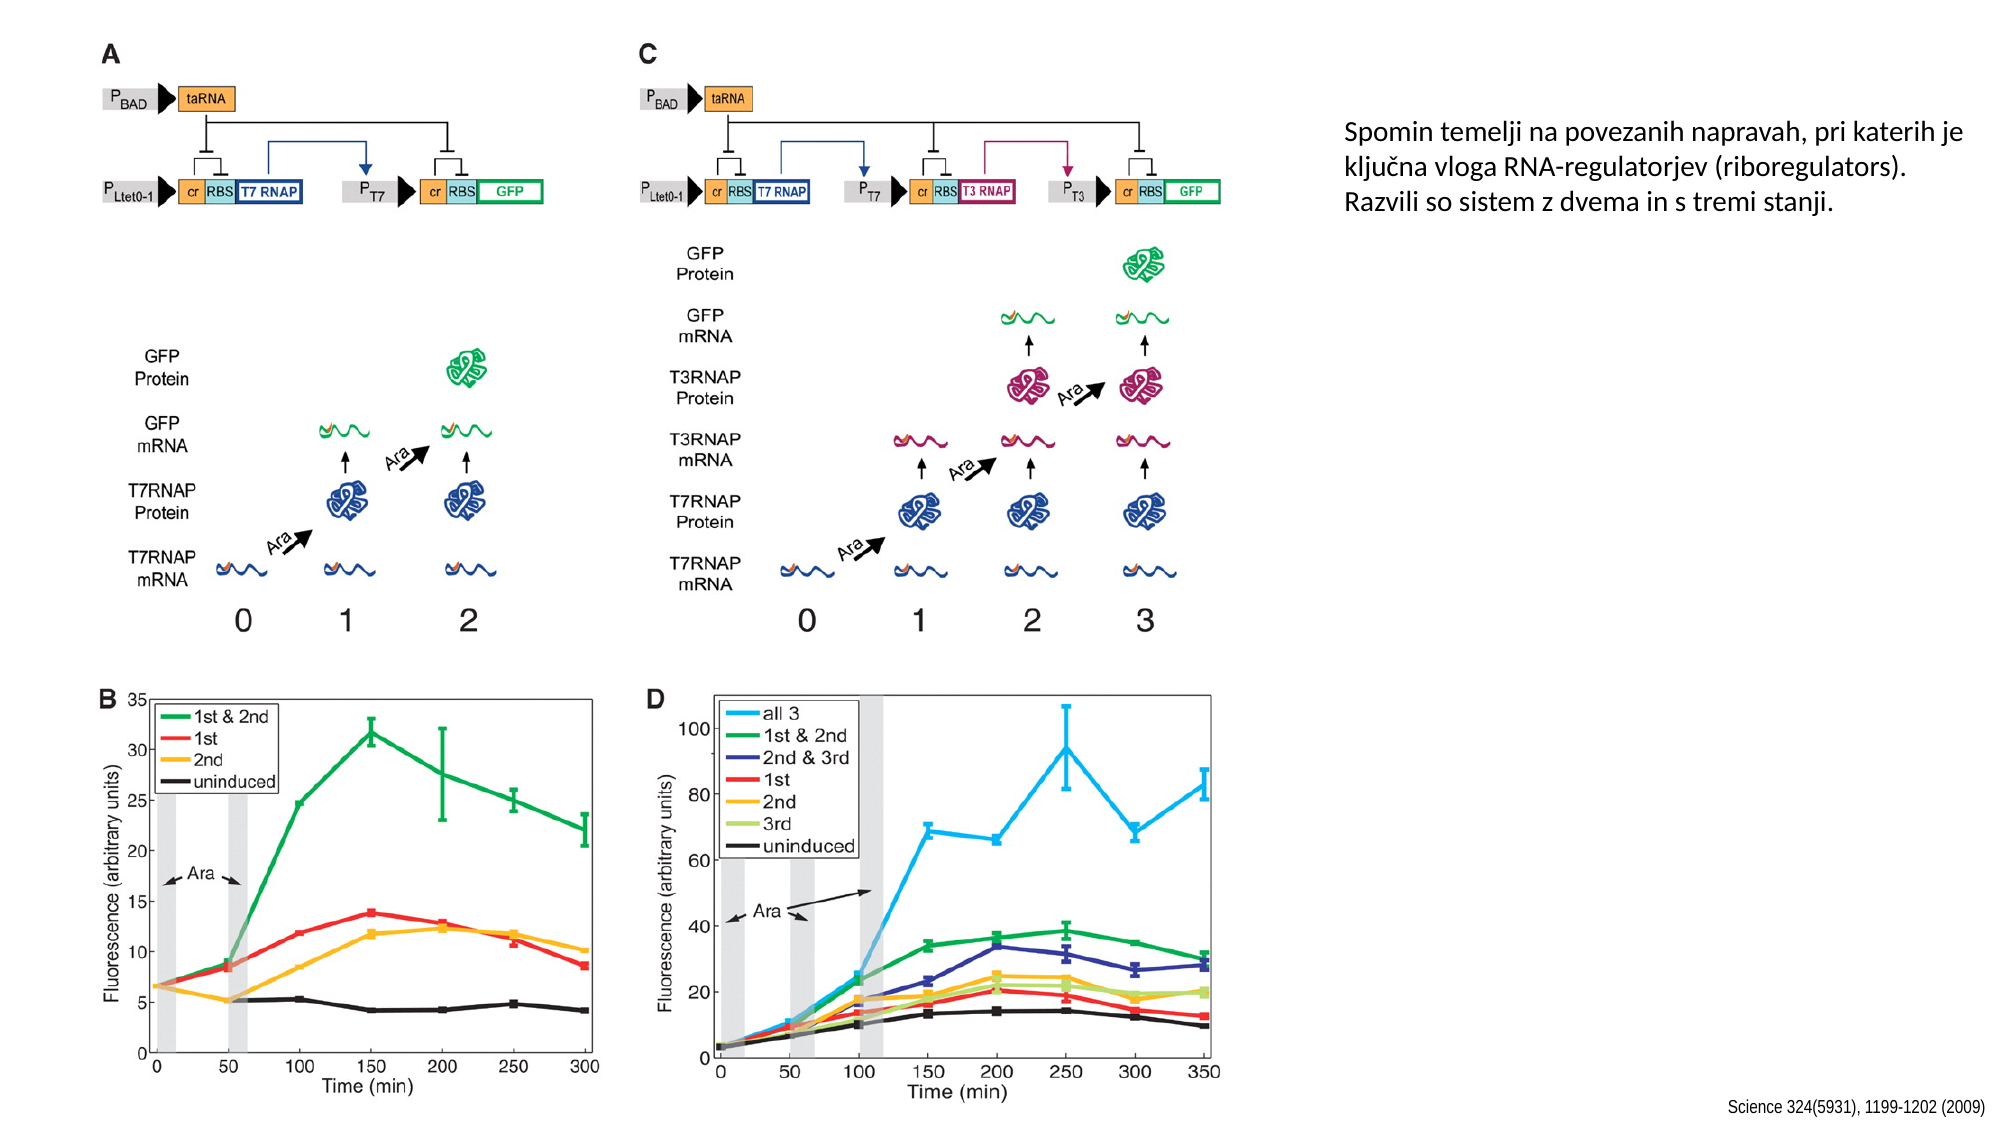

Spomin temelji na povezanih napravah, pri katerih je ključna vloga RNA-regulatorjev (riboregulators). Razvili so sistem z dvema in s tremi stanji.
Science 324(5931), 1199-1202 (2009)